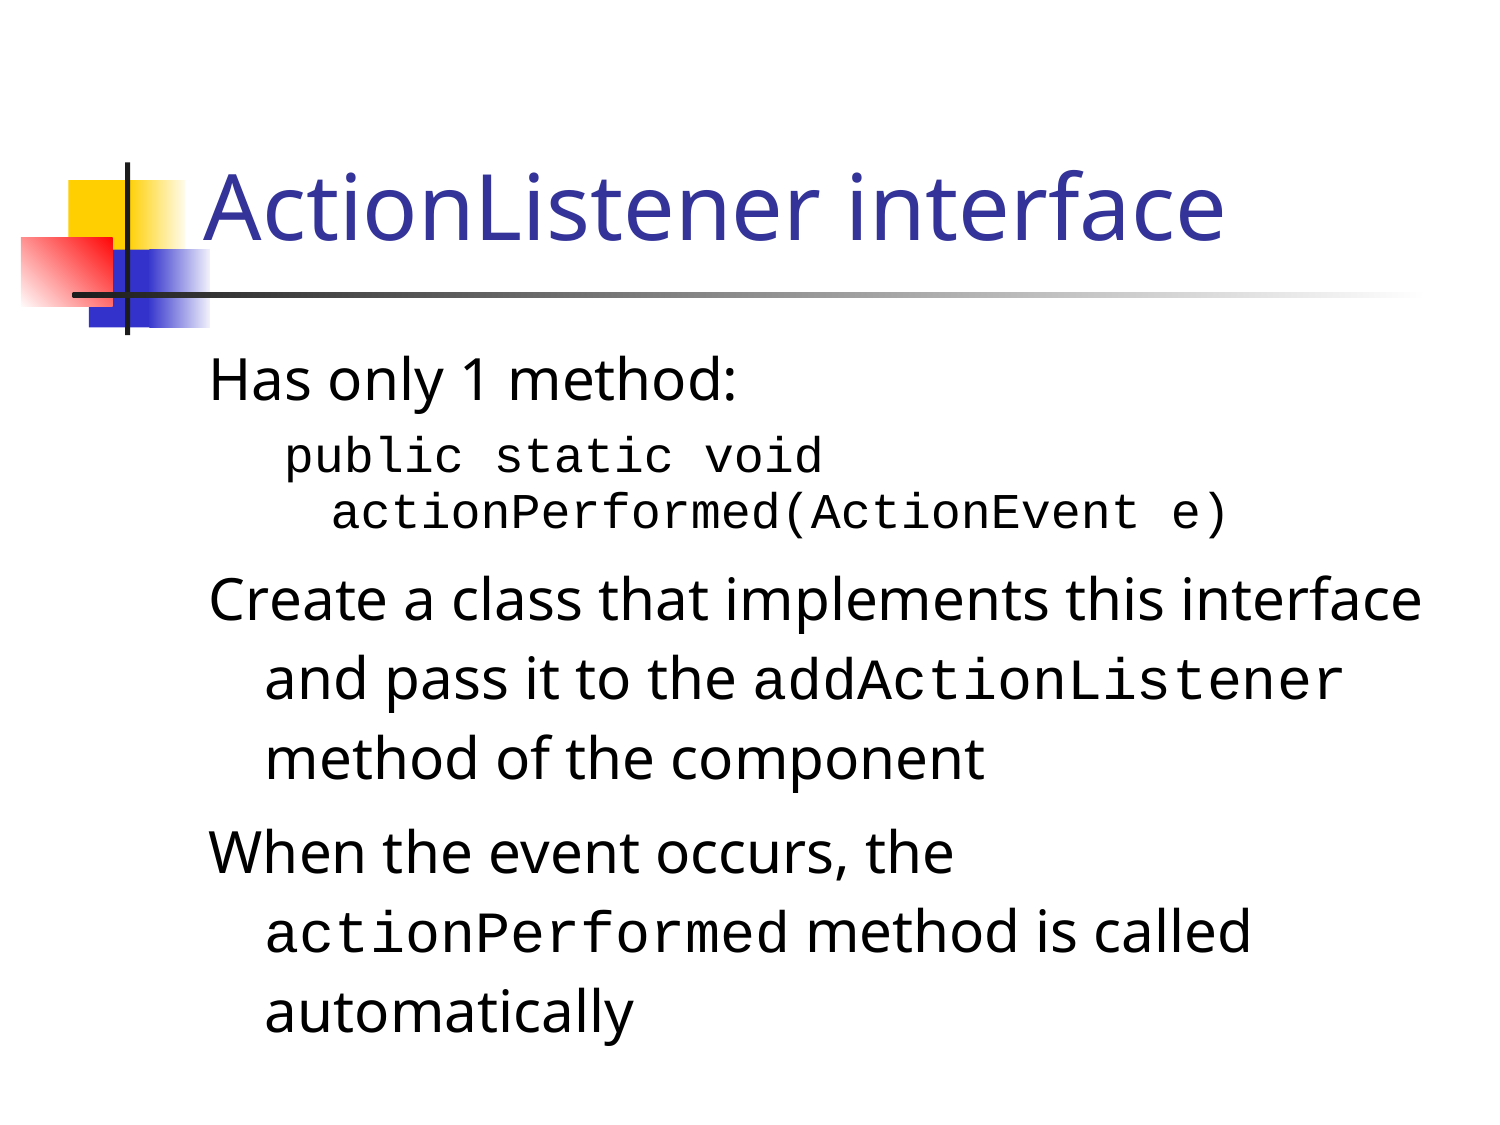

# ActionListener interface
Has only 1 method:
public static void actionPerformed(ActionEvent e)
Create a class that implements this interface and pass it to the addActionListener method of the component
When the event occurs, the actionPerformed method is called automatically